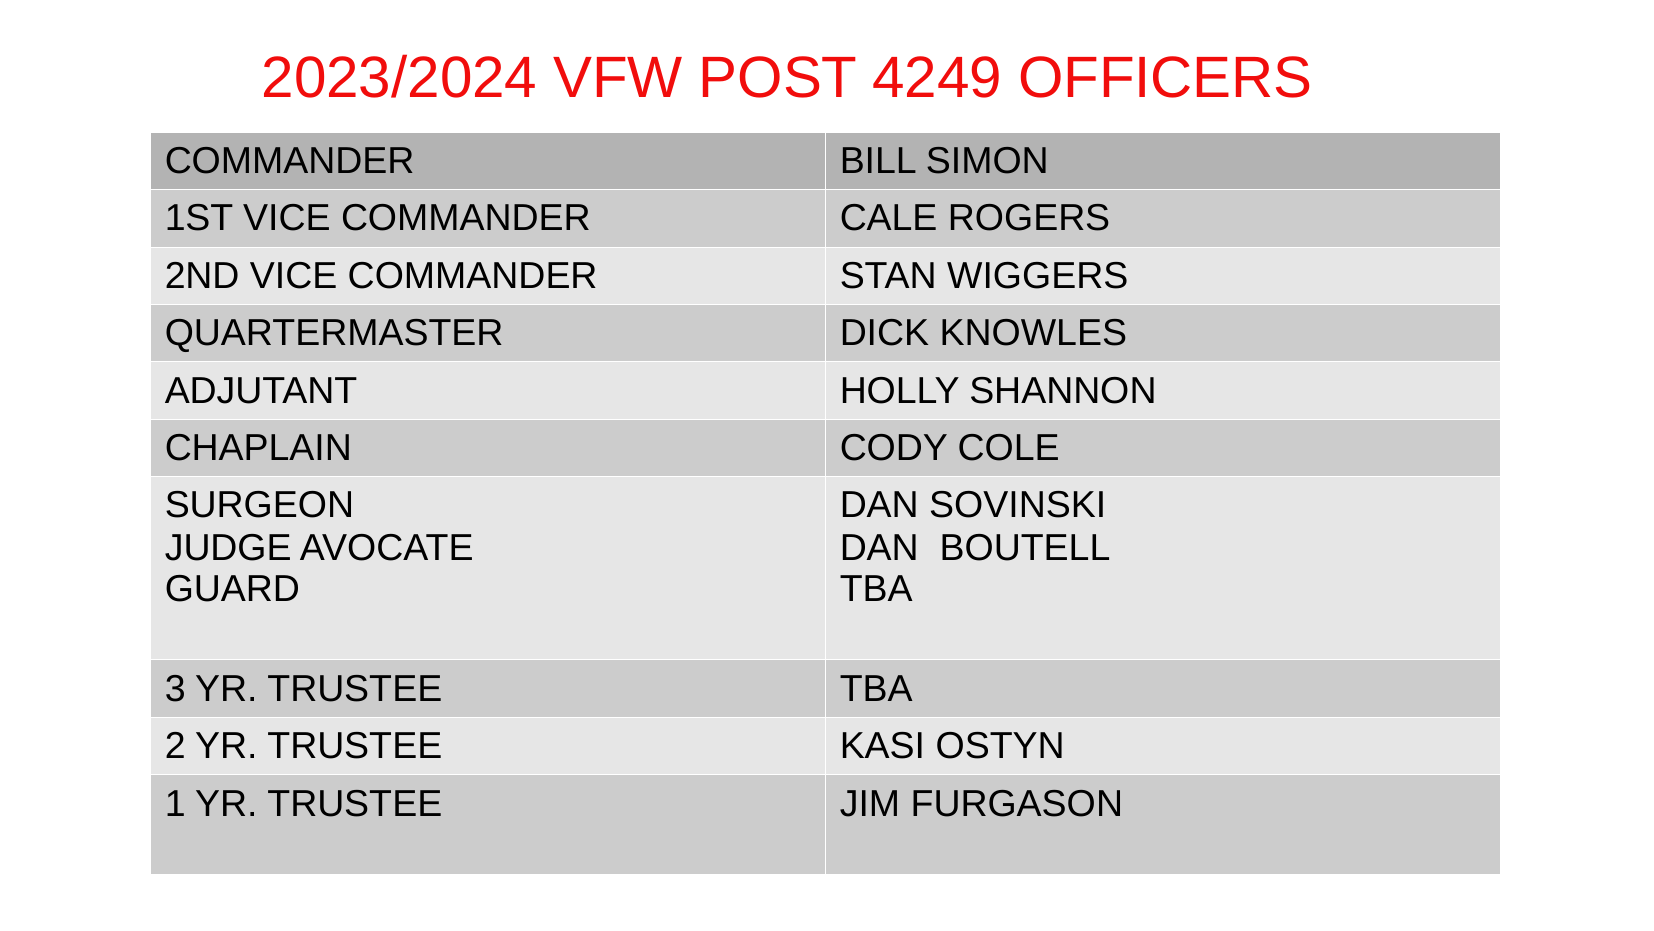

2023/2024 VFW POST 4249 OFFICERS
| COMMANDER | BILL SIMON |
| --- | --- |
| 1ST VICE COMMANDER | CALE ROGERS |
| 2ND VICE COMMANDER | STAN WIGGERS |
| QUARTERMASTER | DICK KNOWLES |
| ADJUTANT | HOLLY SHANNON |
| CHAPLAIN | CODY COLE |
| SURGEON JUDGE AVOCATE GUARD | DAN SOVINSKI DAN BOUTELL TBA |
| 3 YR. TRUSTEE | TBA |
| 2 YR. TRUSTEE | KASI OSTYN |
| 1 YR. TRUSTEE | JIM FURGASON |